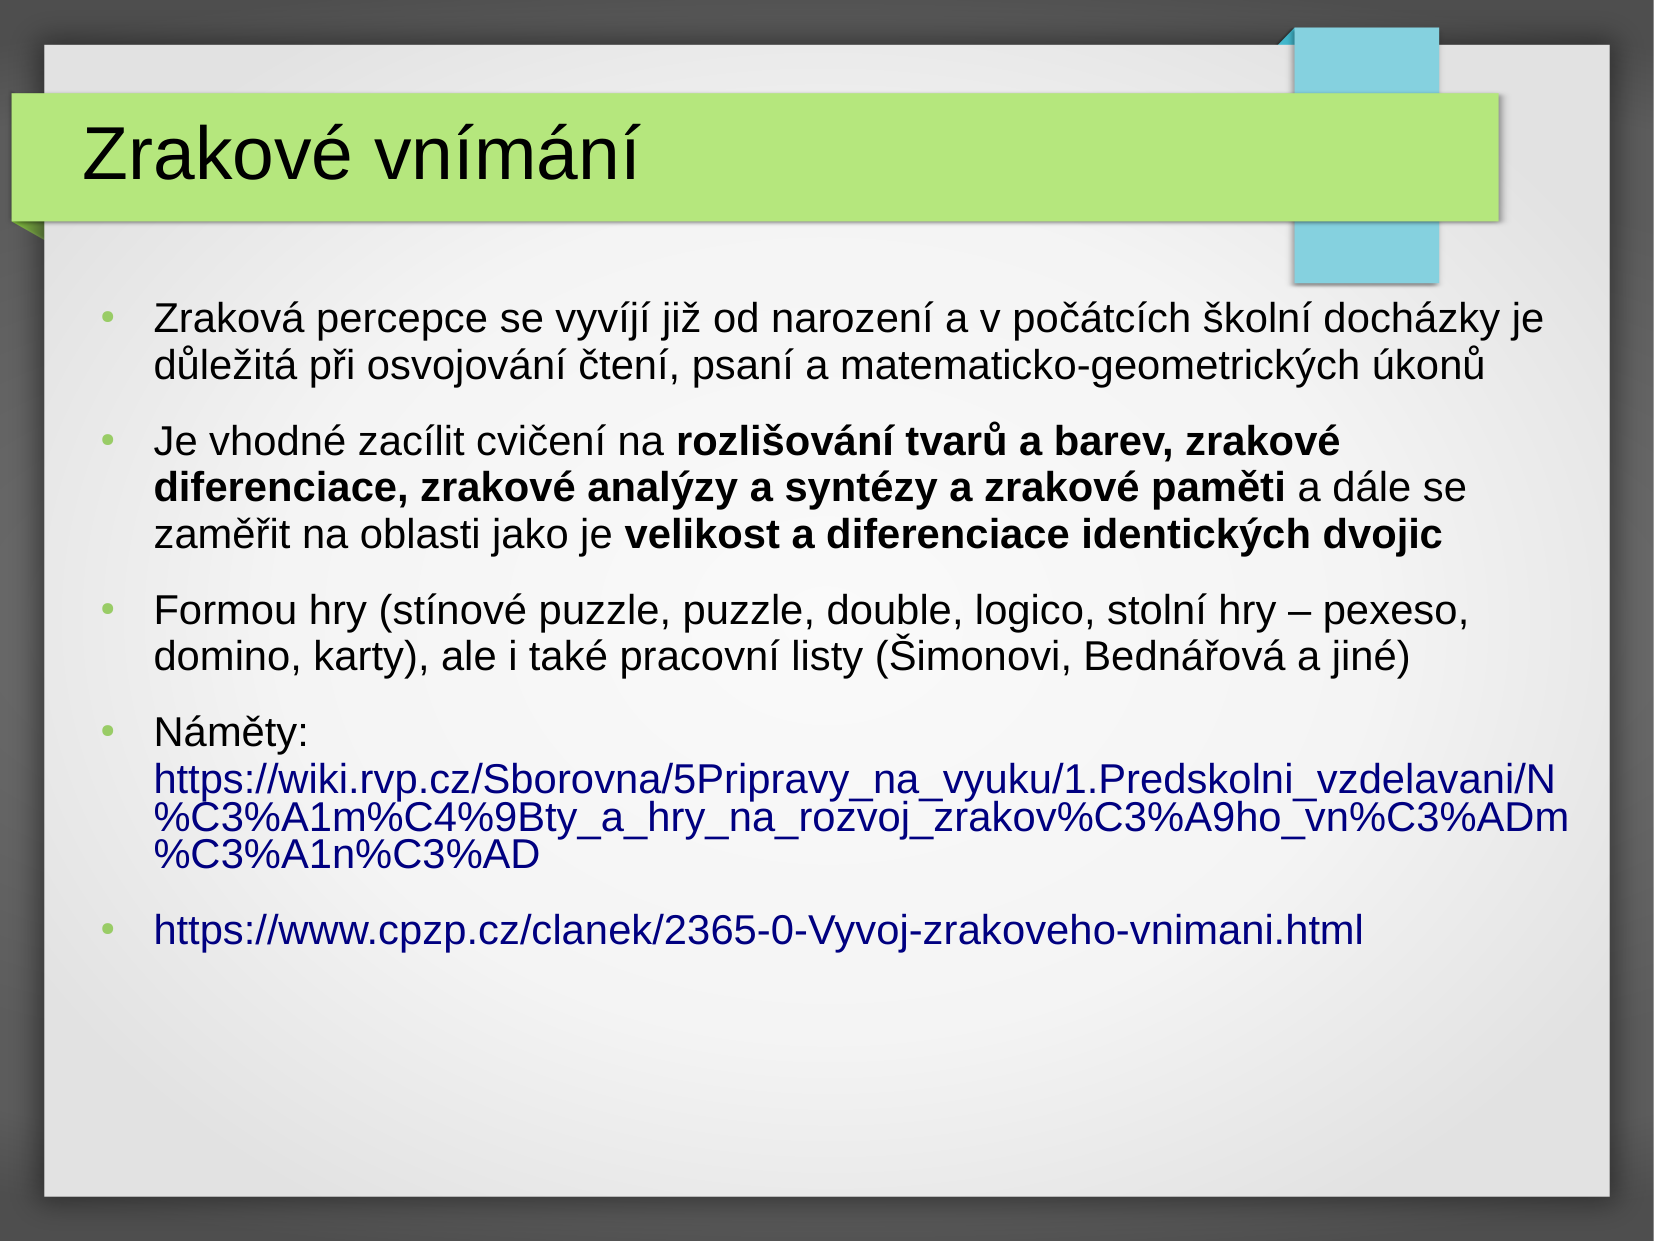

# Zrakové vnímání
Zraková percepce se vyvíjí již od narození a v počátcích školní docházky je důležitá při osvojování čtení, psaní a matematicko-geometrických úkonů
Je vhodné zacílit cvičení na rozlišování tvarů a barev, zrakové diferenciace, zrakové analýzy a syntézy a zrakové paměti a dále se zaměřit na oblasti jako je velikost a diferenciace identických dvojic
Formou hry (stínové puzzle, puzzle, double, logico, stolní hry – pexeso, domino, karty), ale i také pracovní listy (Šimonovi, Bednářová a jiné)
Náměty: https://wiki.rvp.cz/Sborovna/5Pripravy_na_vyuku/1.Predskolni_vzdelavani/N%C3%A1m%C4%9Bty_a_hry_na_rozvoj_zrakov%C3%A9ho_vn%C3%ADm%C3%A1n%C3%AD
https://www.cpzp.cz/clanek/2365-0-Vyvoj-zrakoveho-vnimani.html